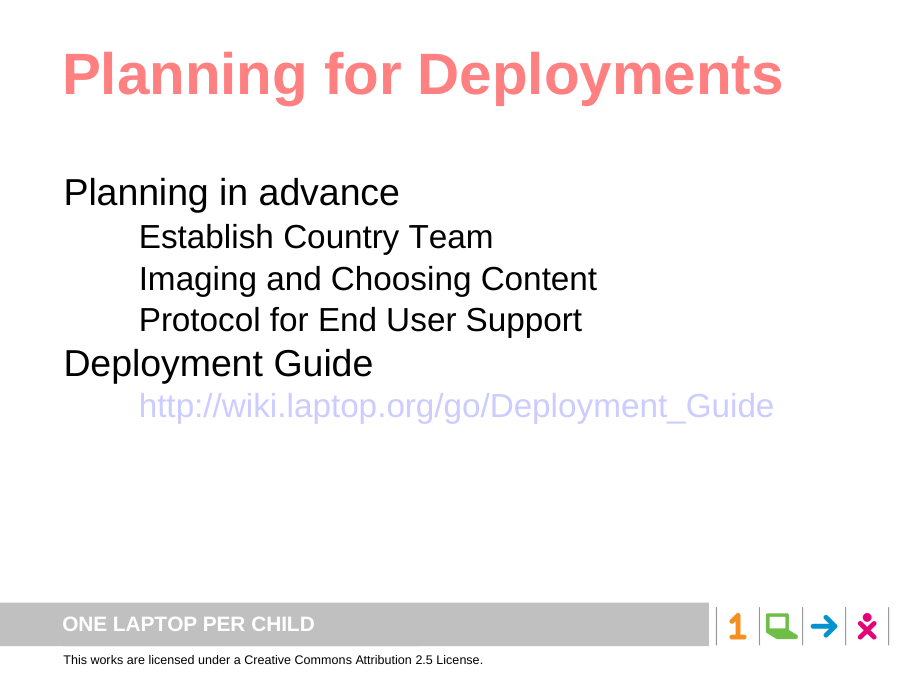

# Planning for Deployments
Planning in advance
Establish Country Team
Imaging and Choosing Content
Protocol for End User Support
Deployment Guide
http://wiki.laptop.org/go/Deployment_Guide